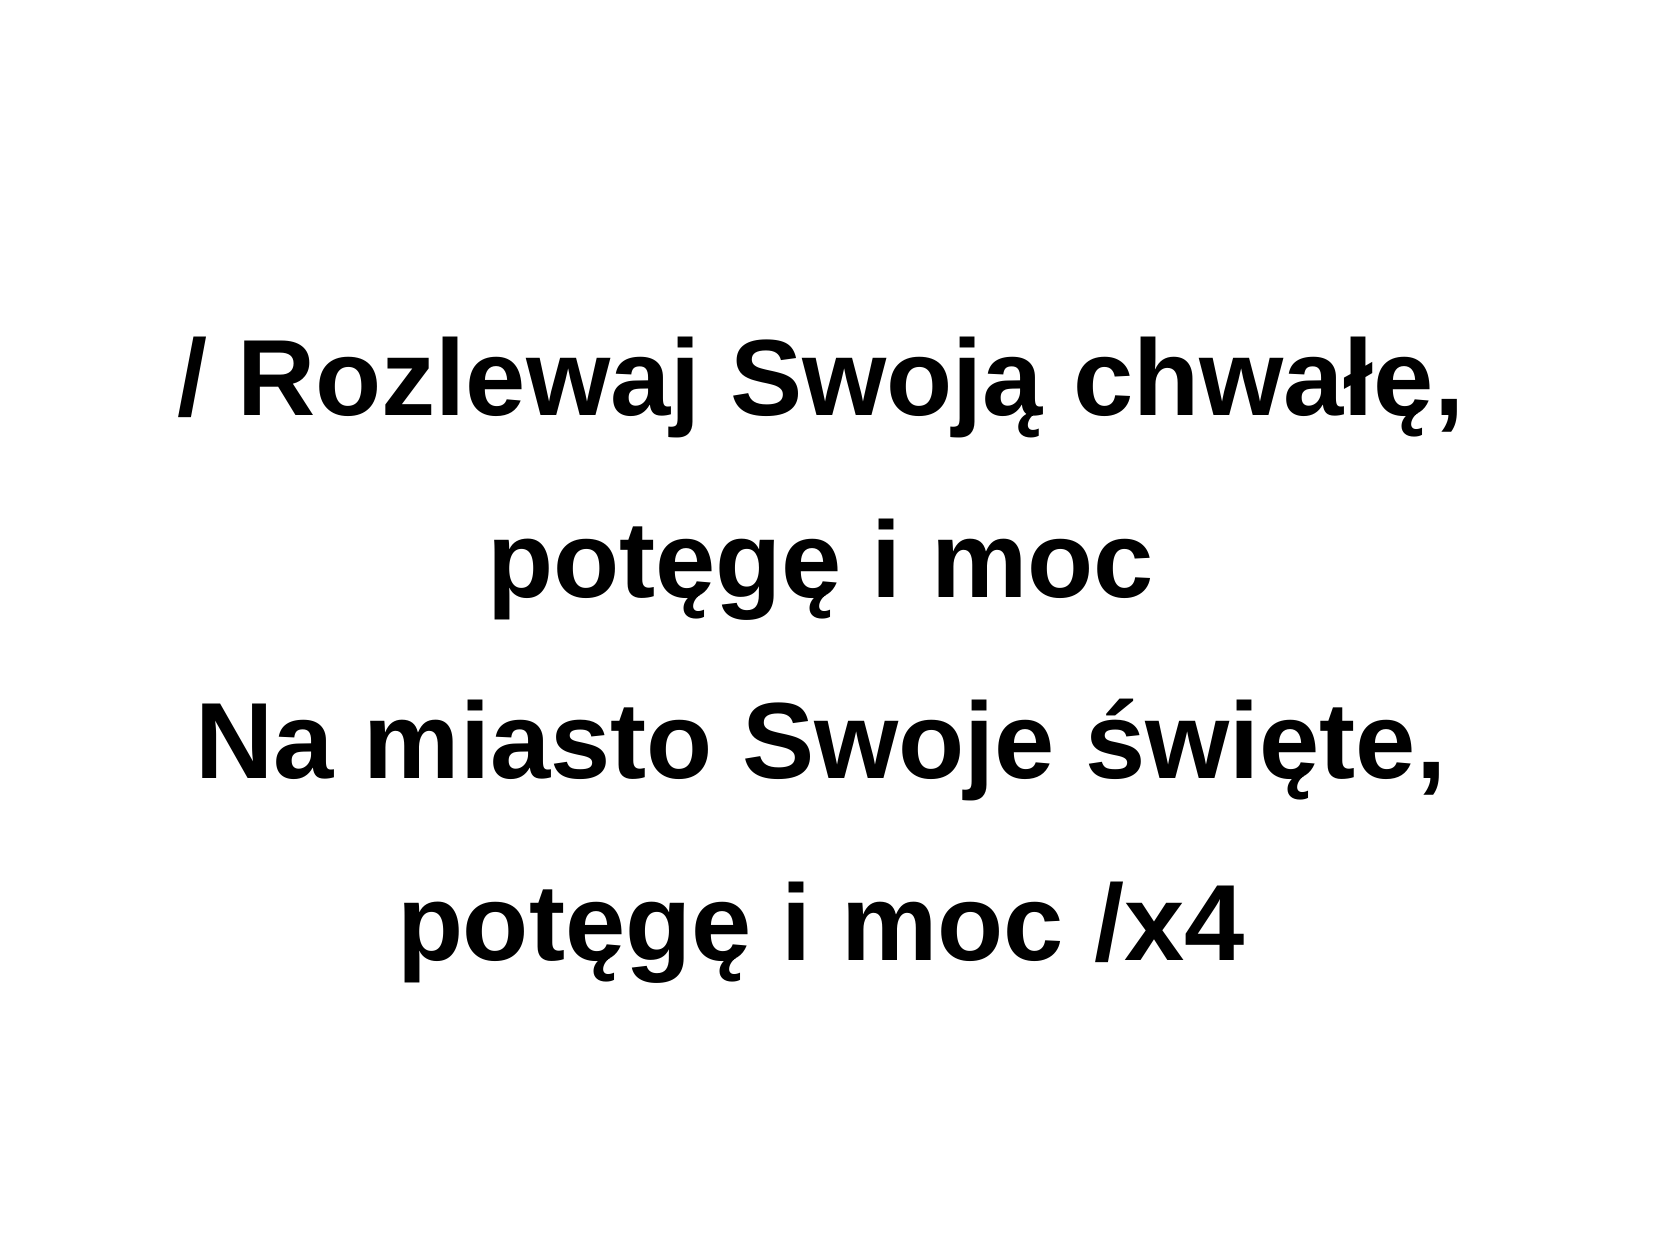

# / Rozlewaj Swoją chwałę, potęgę i moc
Na miasto Swoje święte,
potęgę i moc /x4